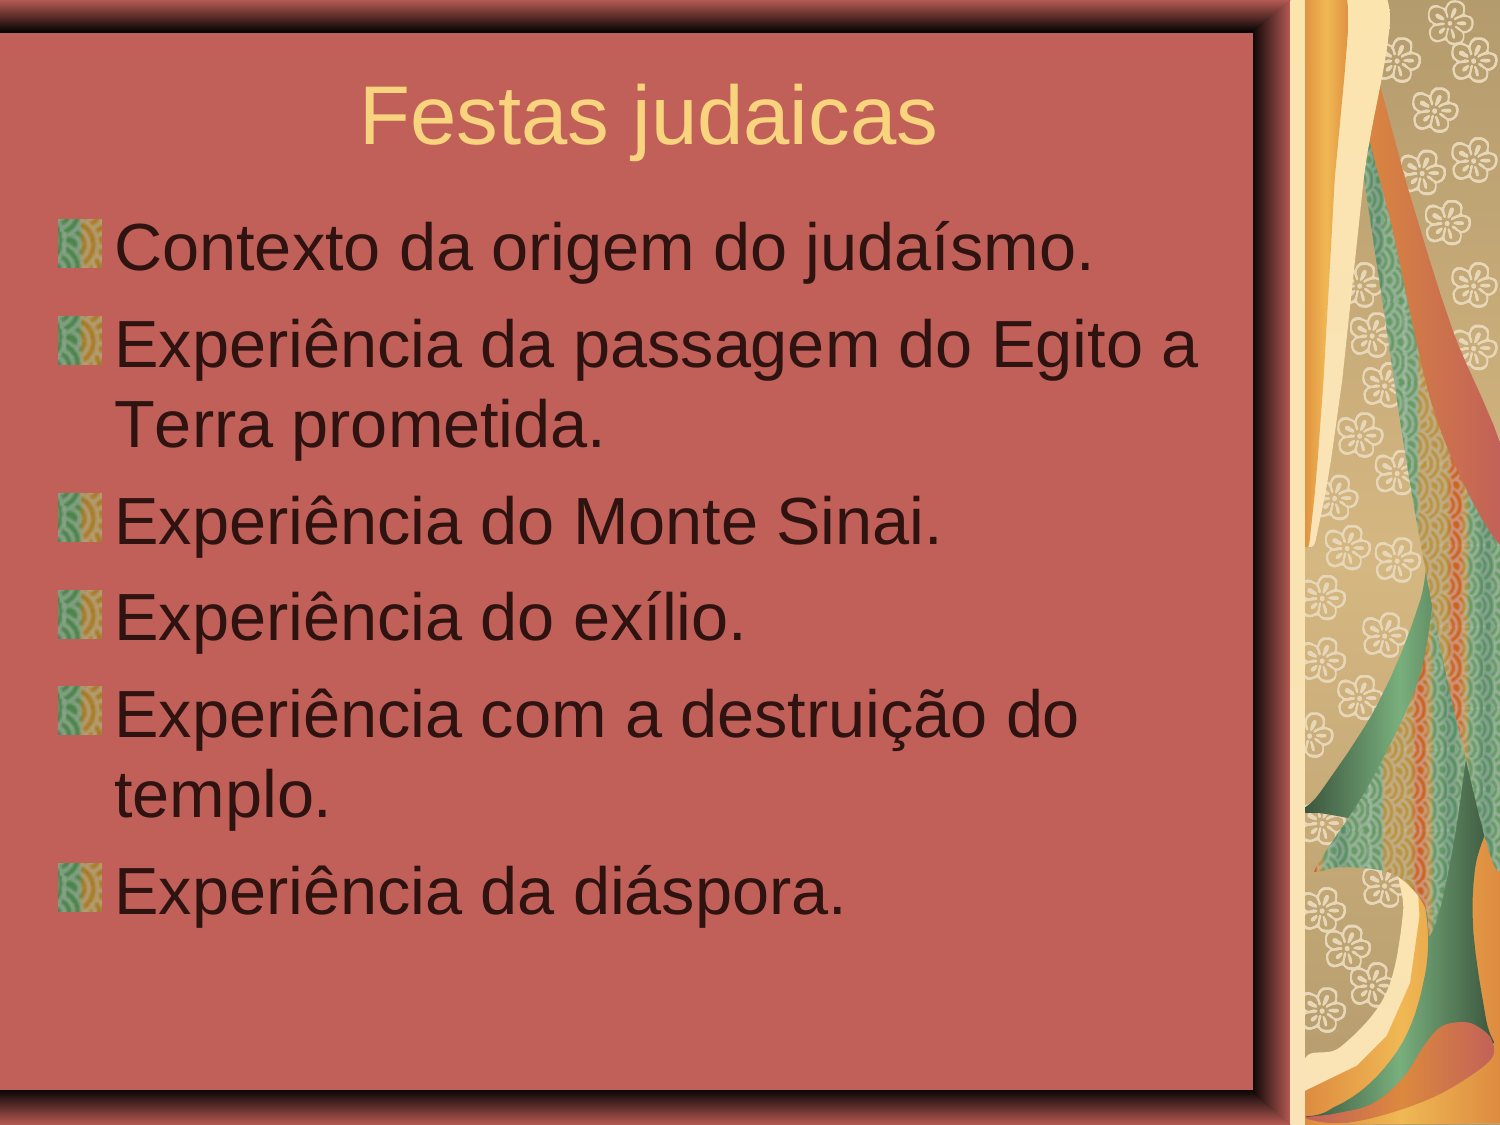

# Festas judaicas
Contexto da origem do judaísmo.
Experiência da passagem do Egito a Terra prometida.
Experiência do Monte Sinai.
Experiência do exílio.
Experiência com a destruição do templo.
Experiência da diáspora.